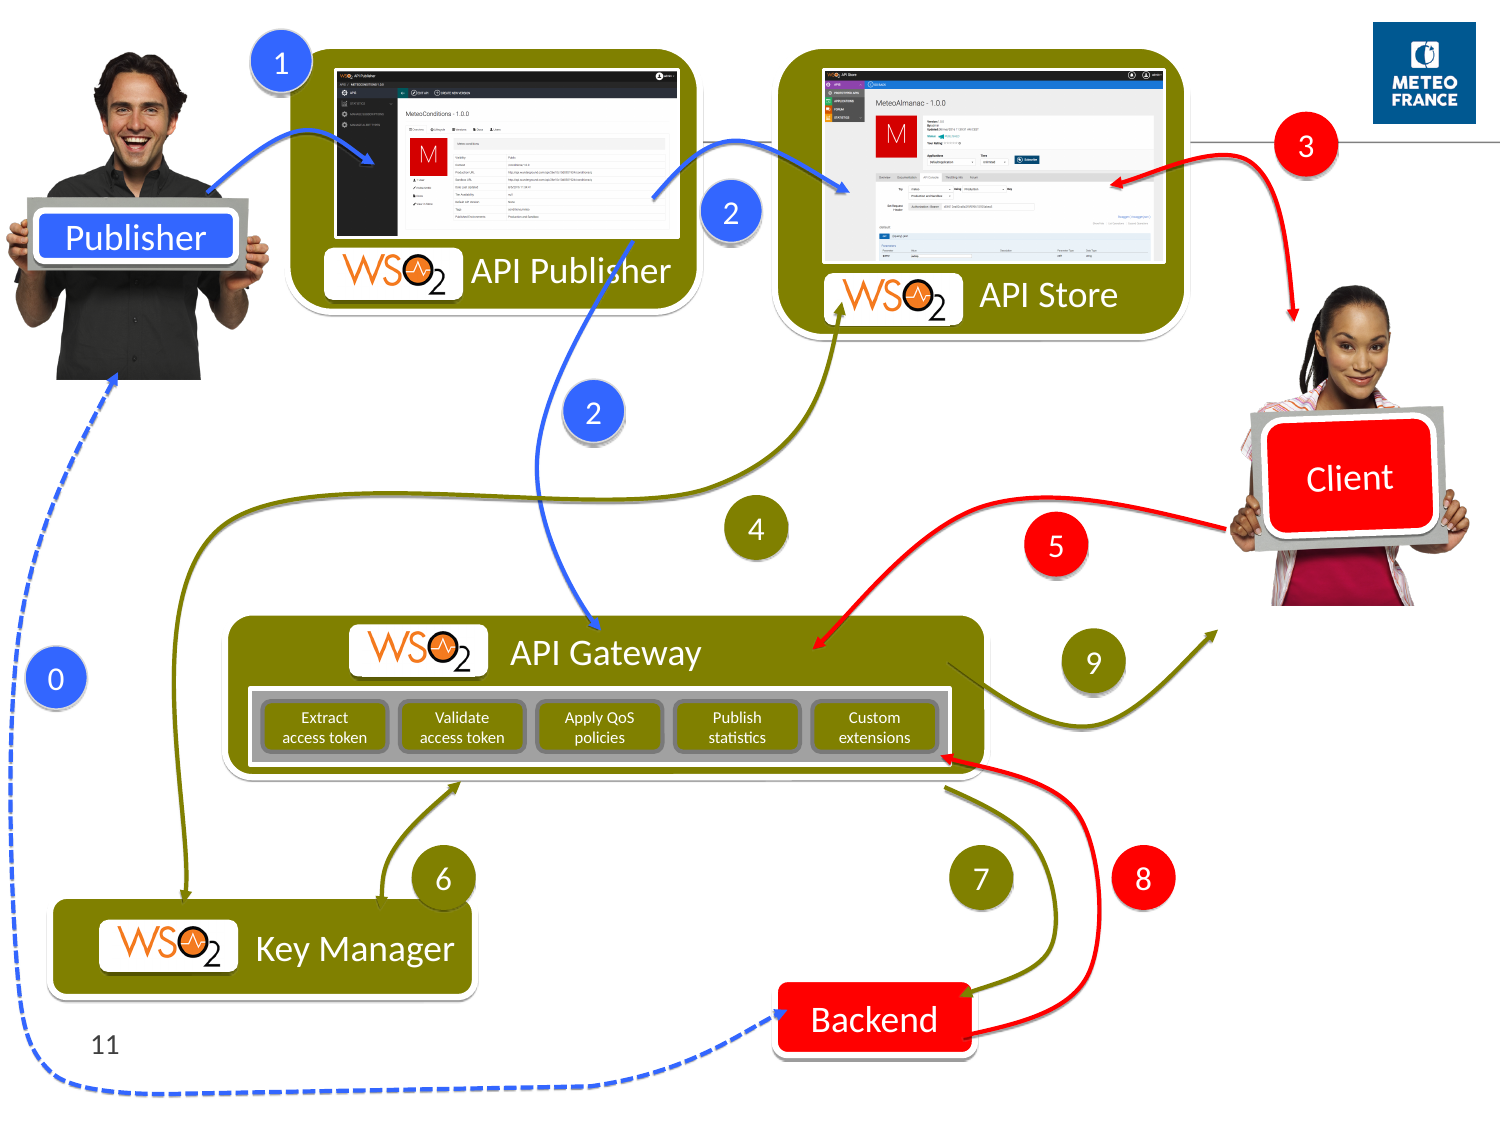

1
Publisher
API Publisher
 API Store
3
2
Client
2
4
5
API Gateway
Extract access token
Validate access token
Apply QoS policies
Publish statistics
Custom extensions
9
0
6
7
8
Key Manager
Backend